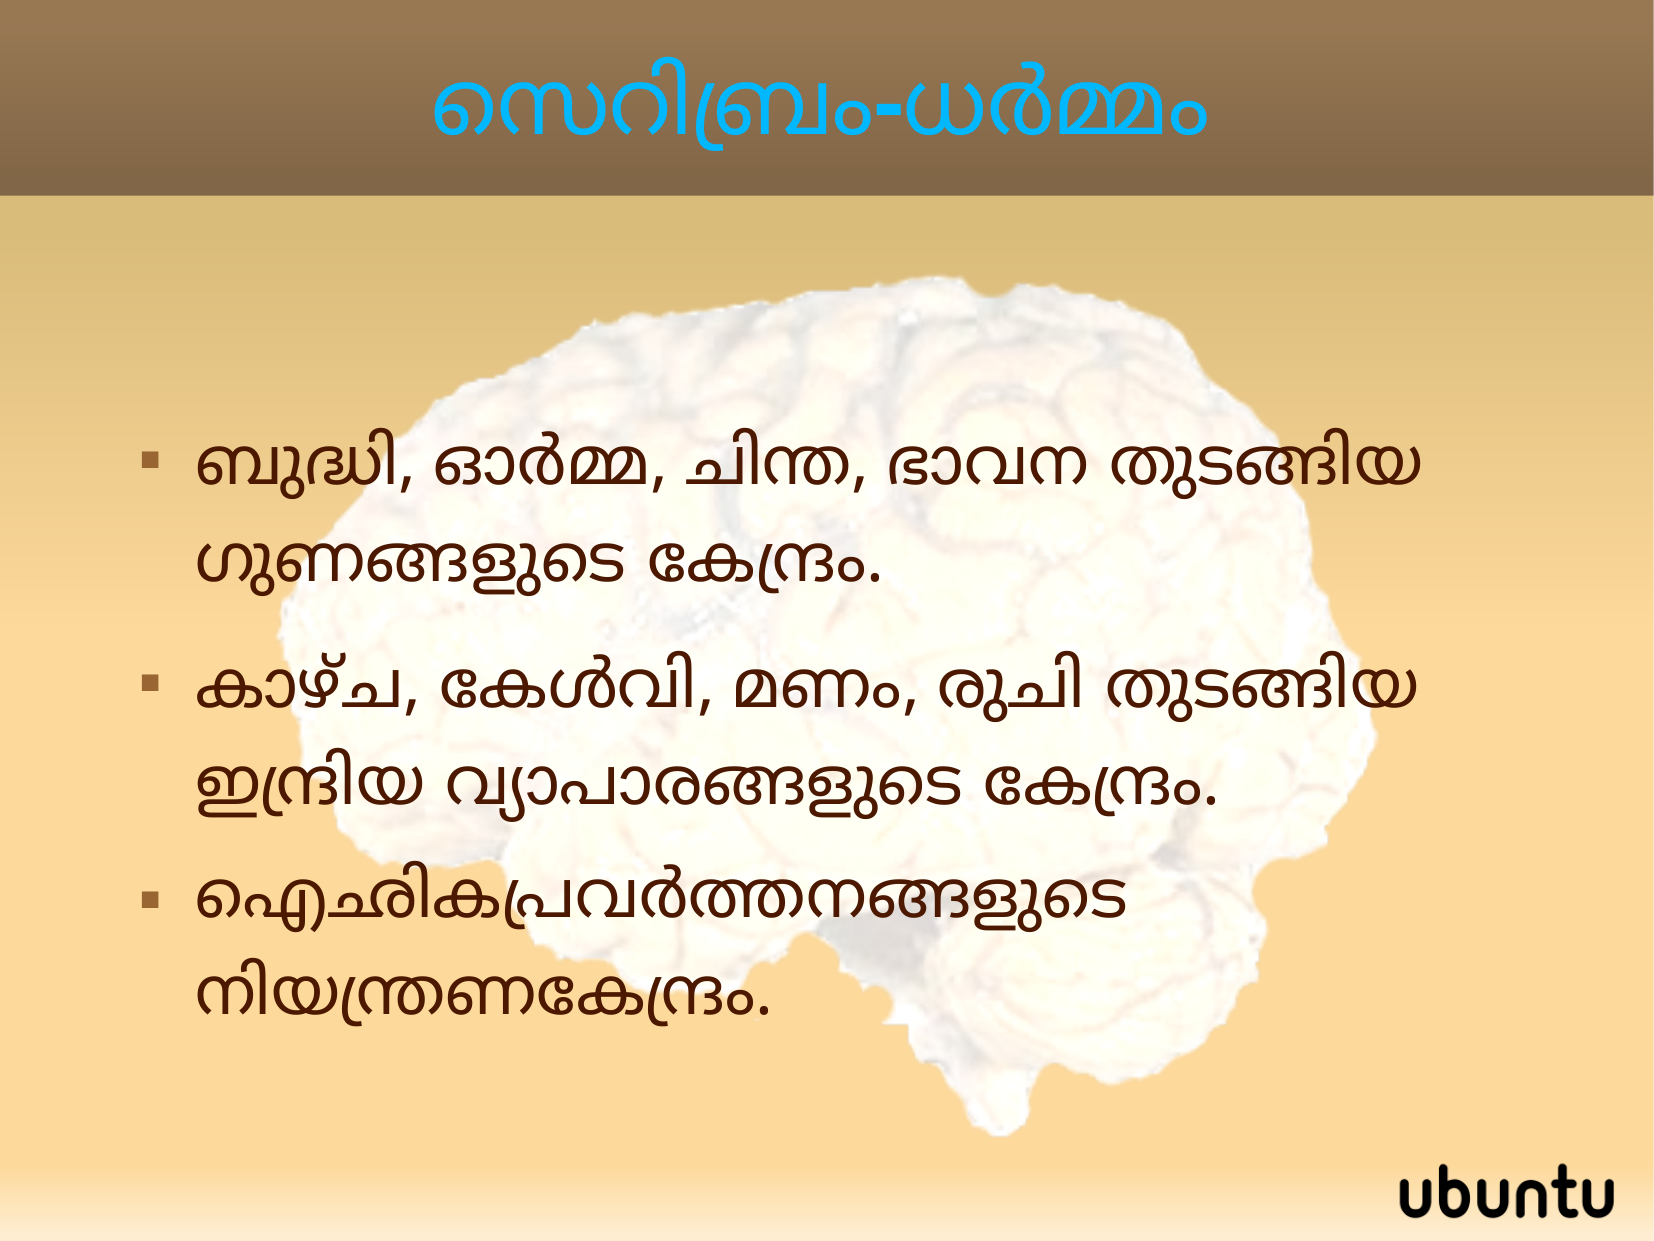

# സെറിബ്രം-ധര്‍മ്മം
ബുദ്ധി, ഓര്‍മ്മ, ചിന്ത, ഭാവന തുടങ്ങിയ ഗുണങ്ങളുടെ കേന്ദ്രം.
കാഴ്ച, കേള്‍വി, മണം, രുചി തുടങ്ങിയ ഇന്ദ്രിയ വ്യാപാരങ്ങളുടെ കേന്ദ്രം.
ഐഛികപ്രവര്‍ത്തനങ്ങളുടെ നിയന്ത്രണകേന്ദ്രം.